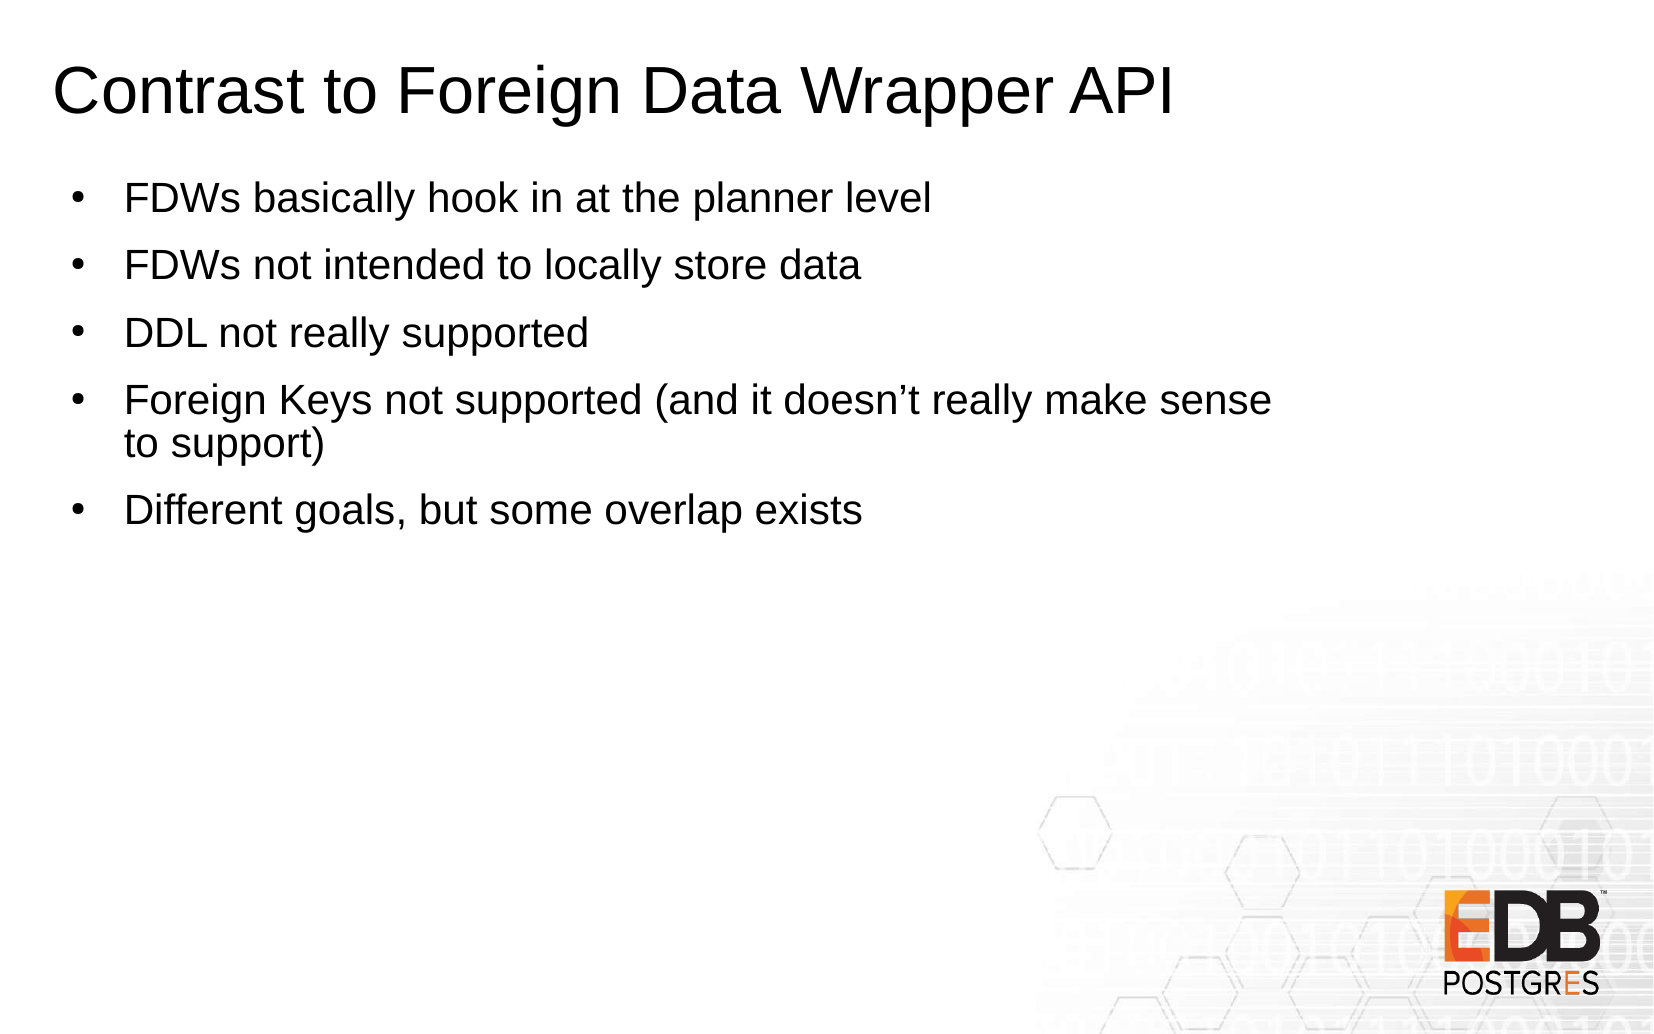

# Contrast to Foreign Data Wrapper API
FDWs basically hook in at the planner level
FDWs not intended to locally store data
DDL not really supported
Foreign Keys not supported (and it doesn’t really make sense to support)
Different goals, but some overlap exists